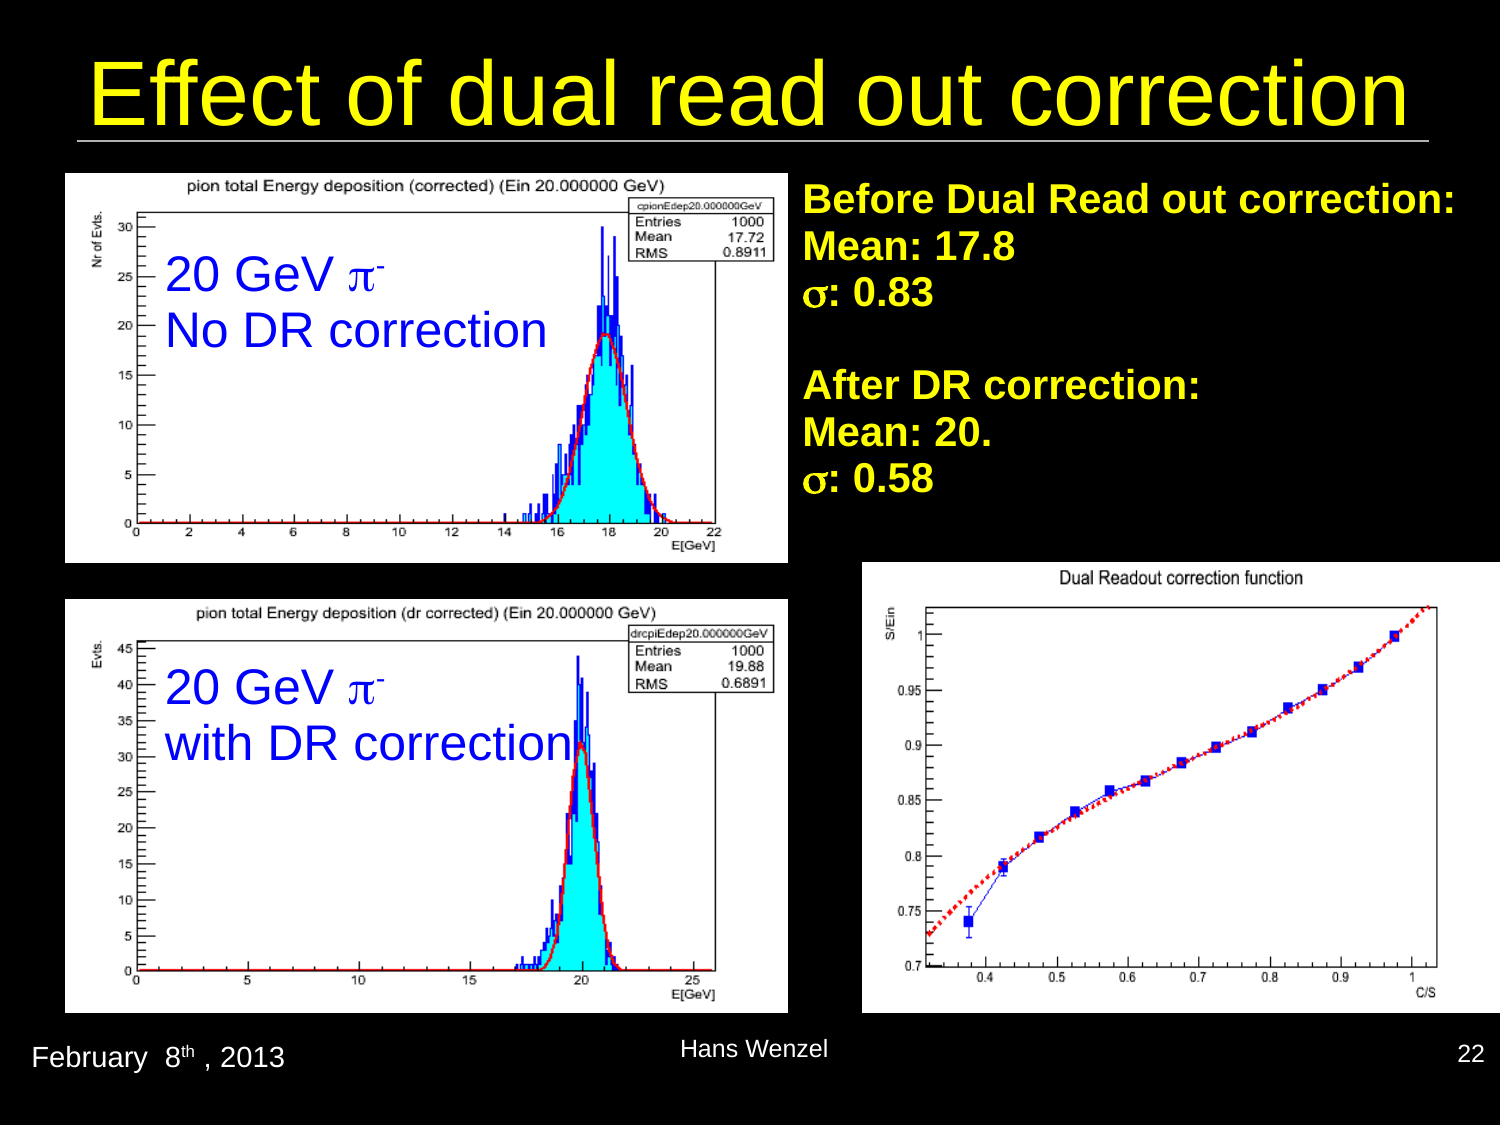

# Effect of dual read out correction
Before Dual Read out correction:
Mean: 17.8
s: 0.83
After DR correction:
Mean: 20.
s: 0.58
20 GeV p-
No DR correction
20 GeV p-
with DR correction